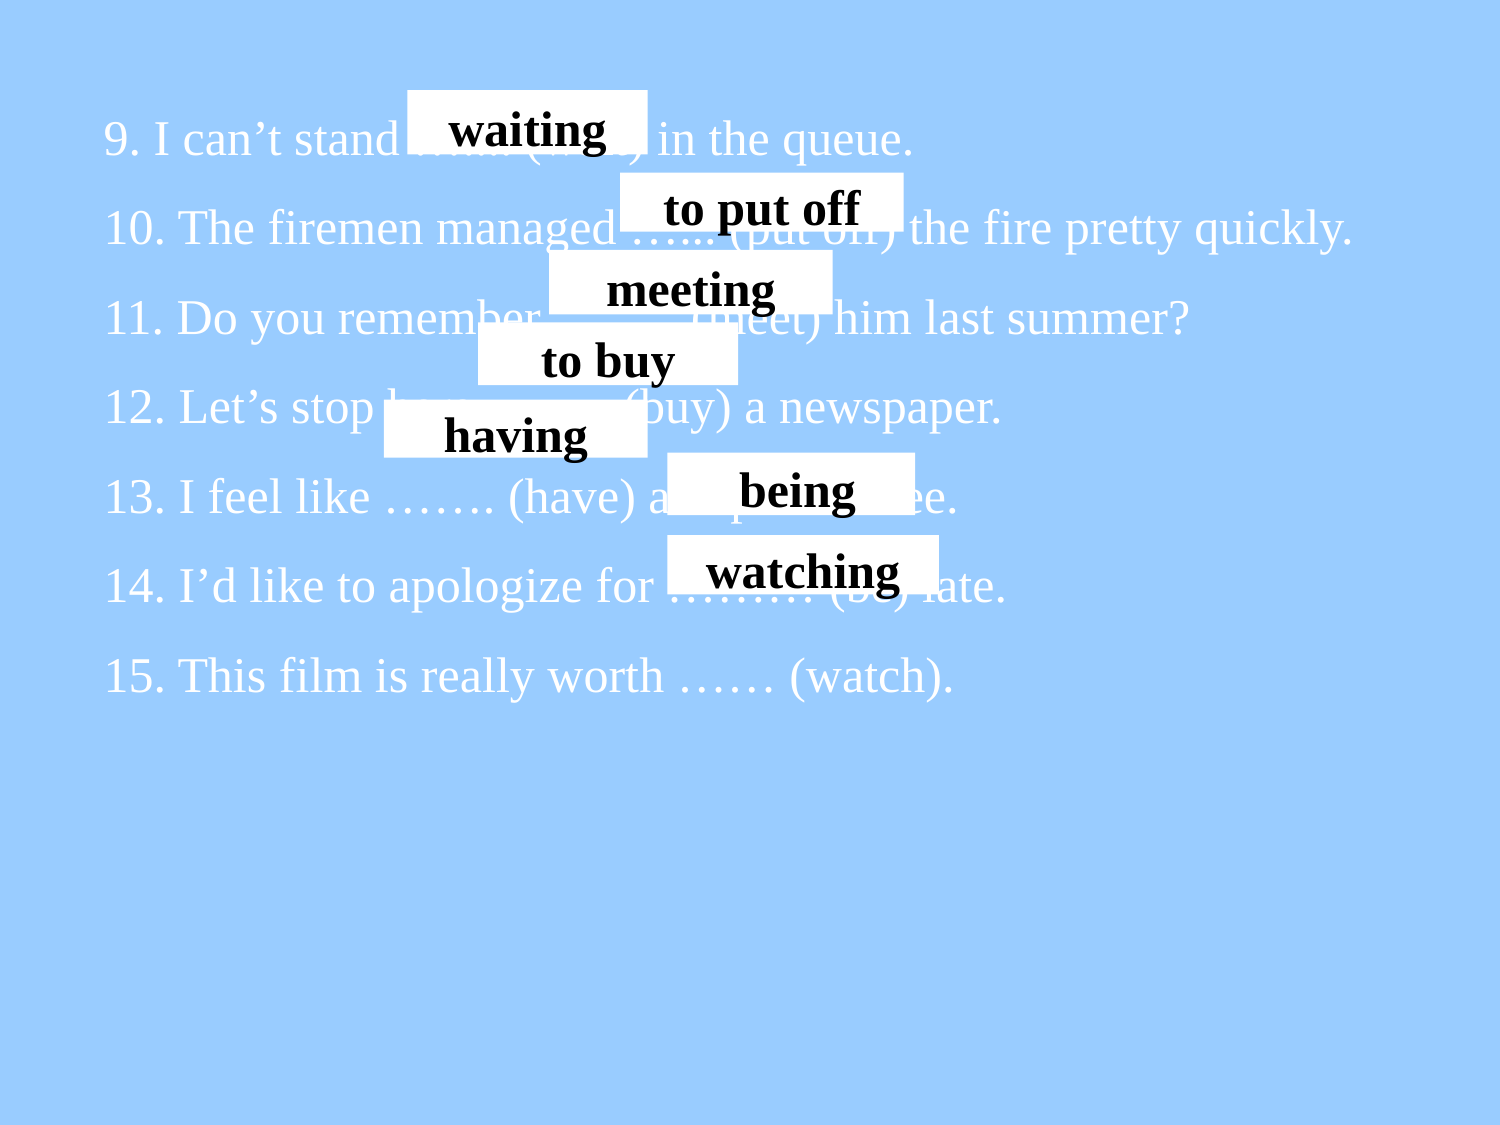

# 9. I can’t stand ….... (wait) in the queue.
10. The firemen managed …... (put off) the fire pretty quickly.
11. Do you remember …….. (meet) him last summer?
12. Let’s stop here …….. (buy) a newspaper.
13. I feel like ……. (have) a cup of coffee.
14. I’d like to apologize for ……… (be) late.
15. This film is really worth …… (watch).
waiting
to put off
meeting
to buy
having
 being
watching